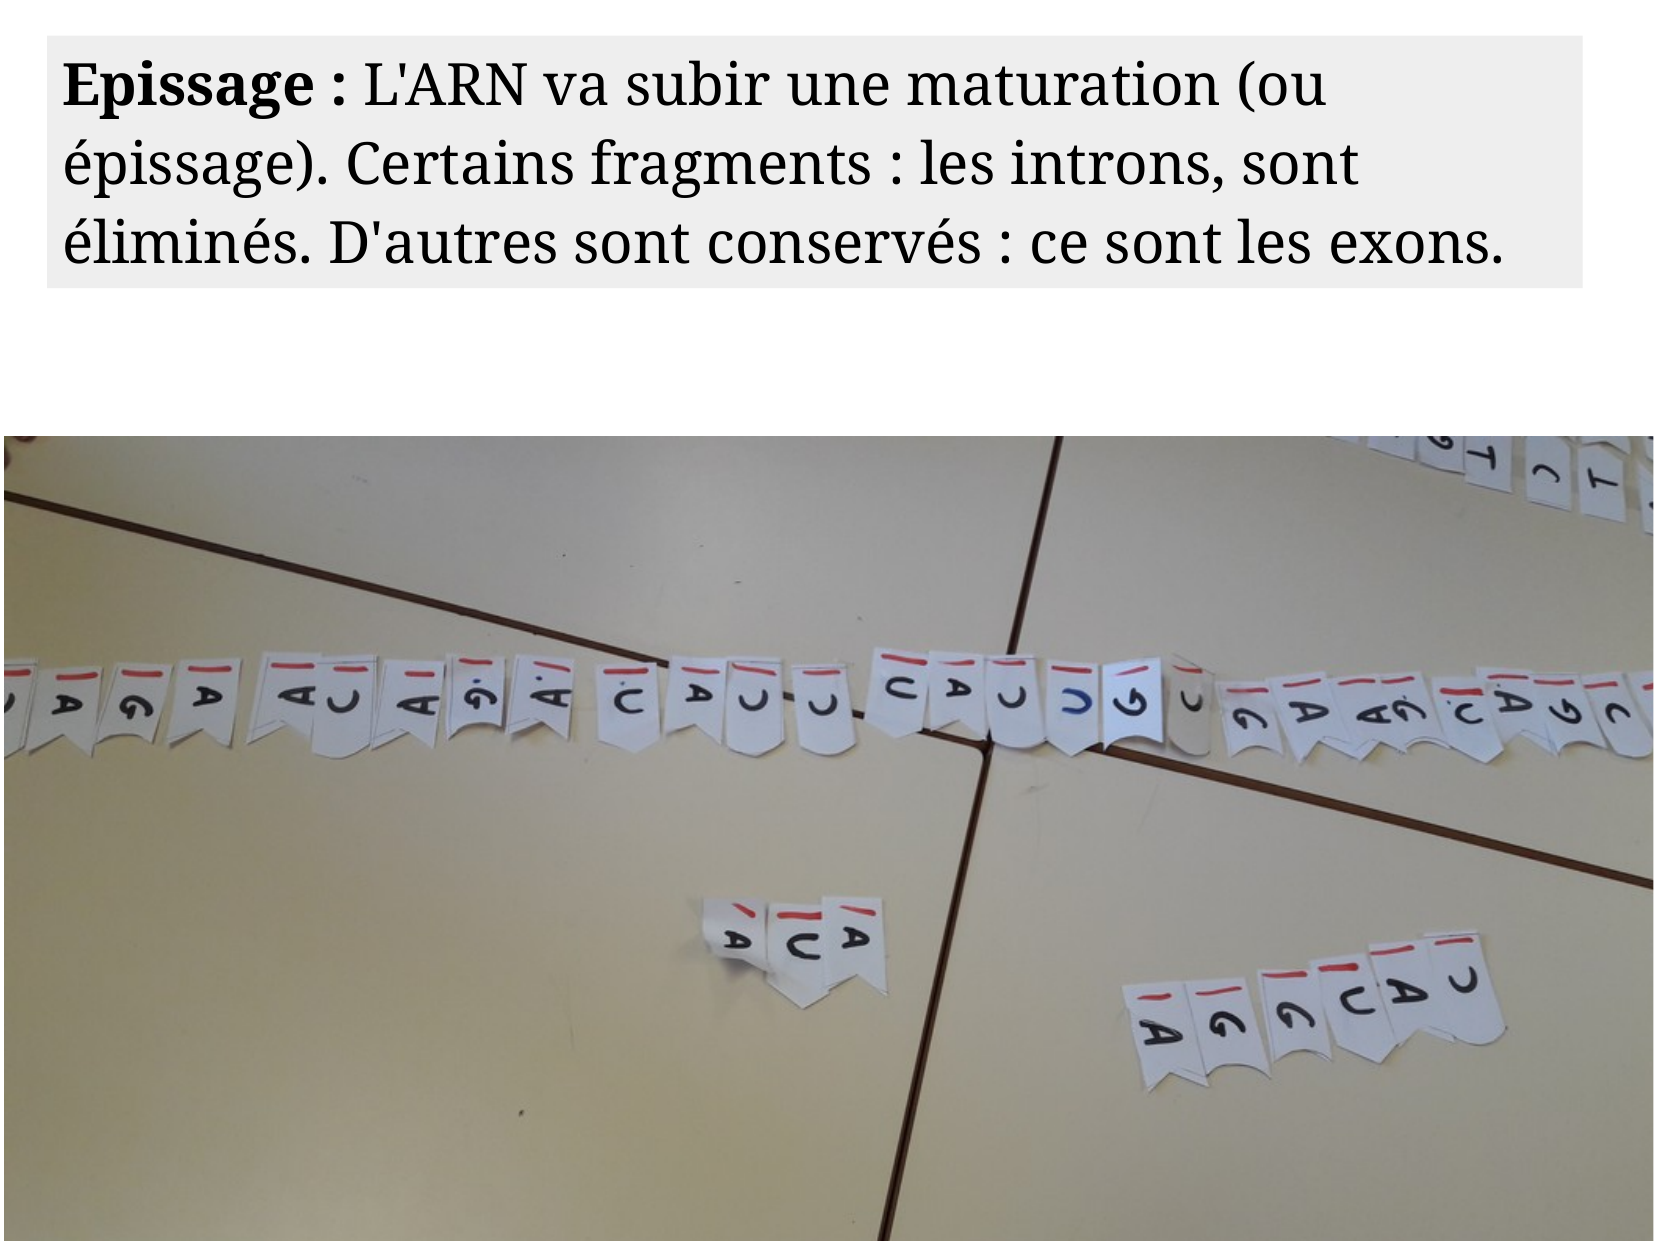

Epissage : L'ARN va subir une maturation (ou épissage). Certains fragments : les introns, sont éliminés. D'autres sont conservés : ce sont les exons.